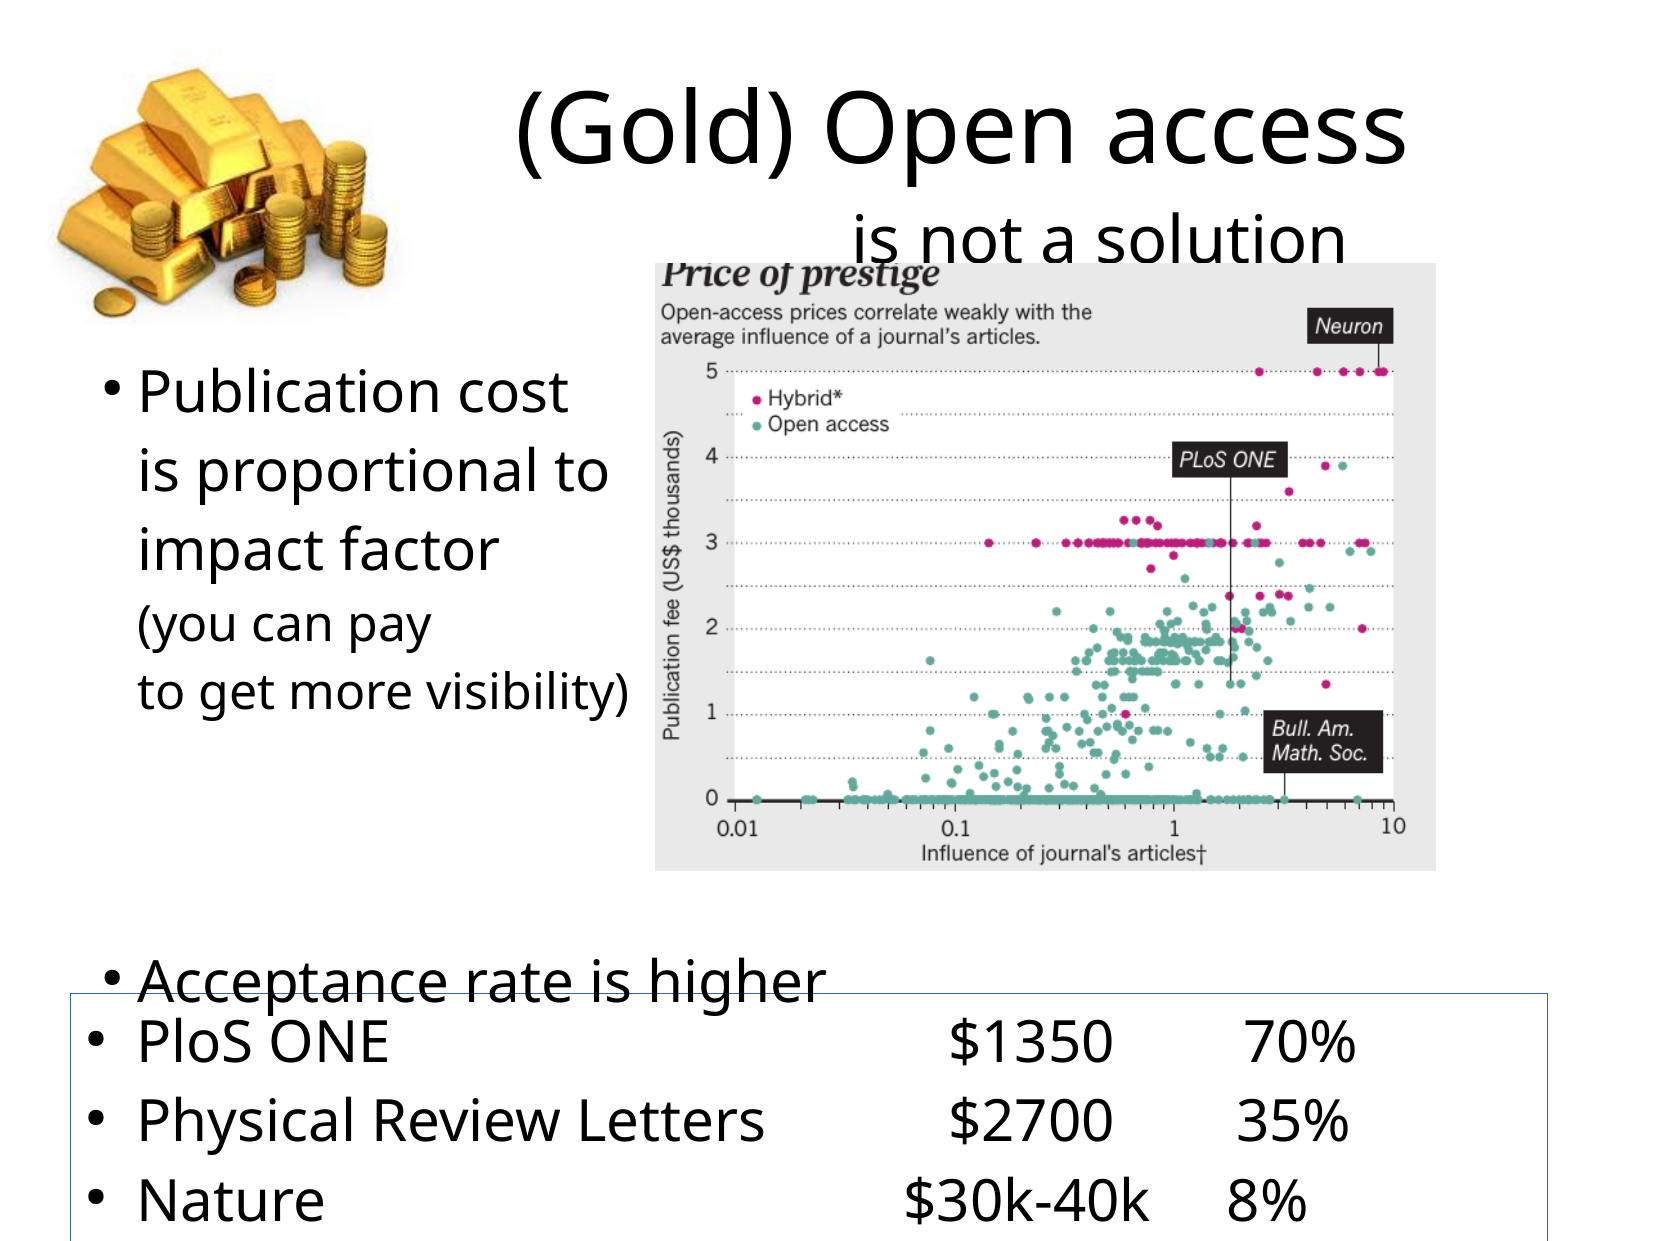

(Gold) Open access
 is not a solution
Publication cost
is proportional to
impact factor
(you can pay
to get more visibility)
Acceptance rate is higher
 PloS ONE 							 $1350		 70%
 Physical Review Letters			 $2700 35%
 Nature $30k-40k 8%